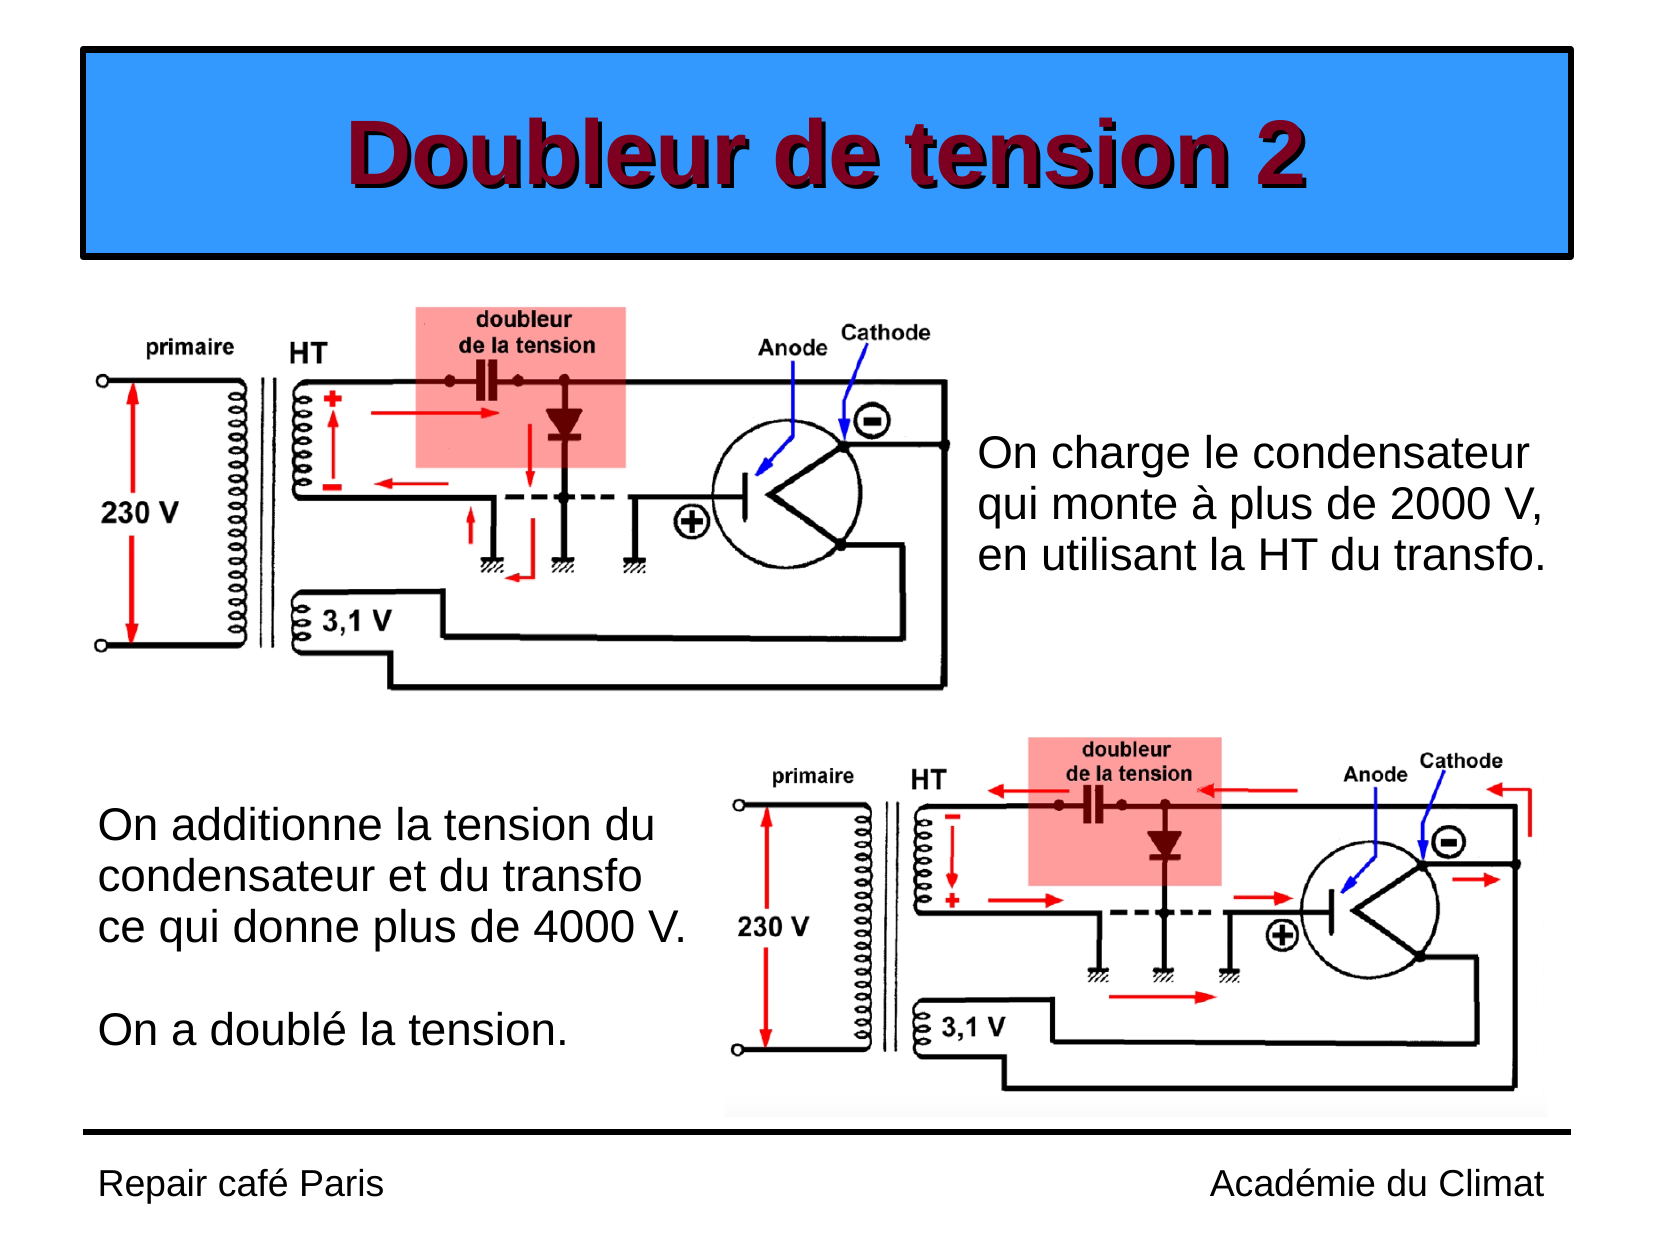

# Doubleur de tension 2
On charge le condensateur
qui monte à plus de 2000 V,
en utilisant la HT du transfo.
On additionne la tension du
condensateur et du transfo
ce qui donne plus de 4000 V.
On a doublé la tension.
Repair café Paris	Académie du Climat